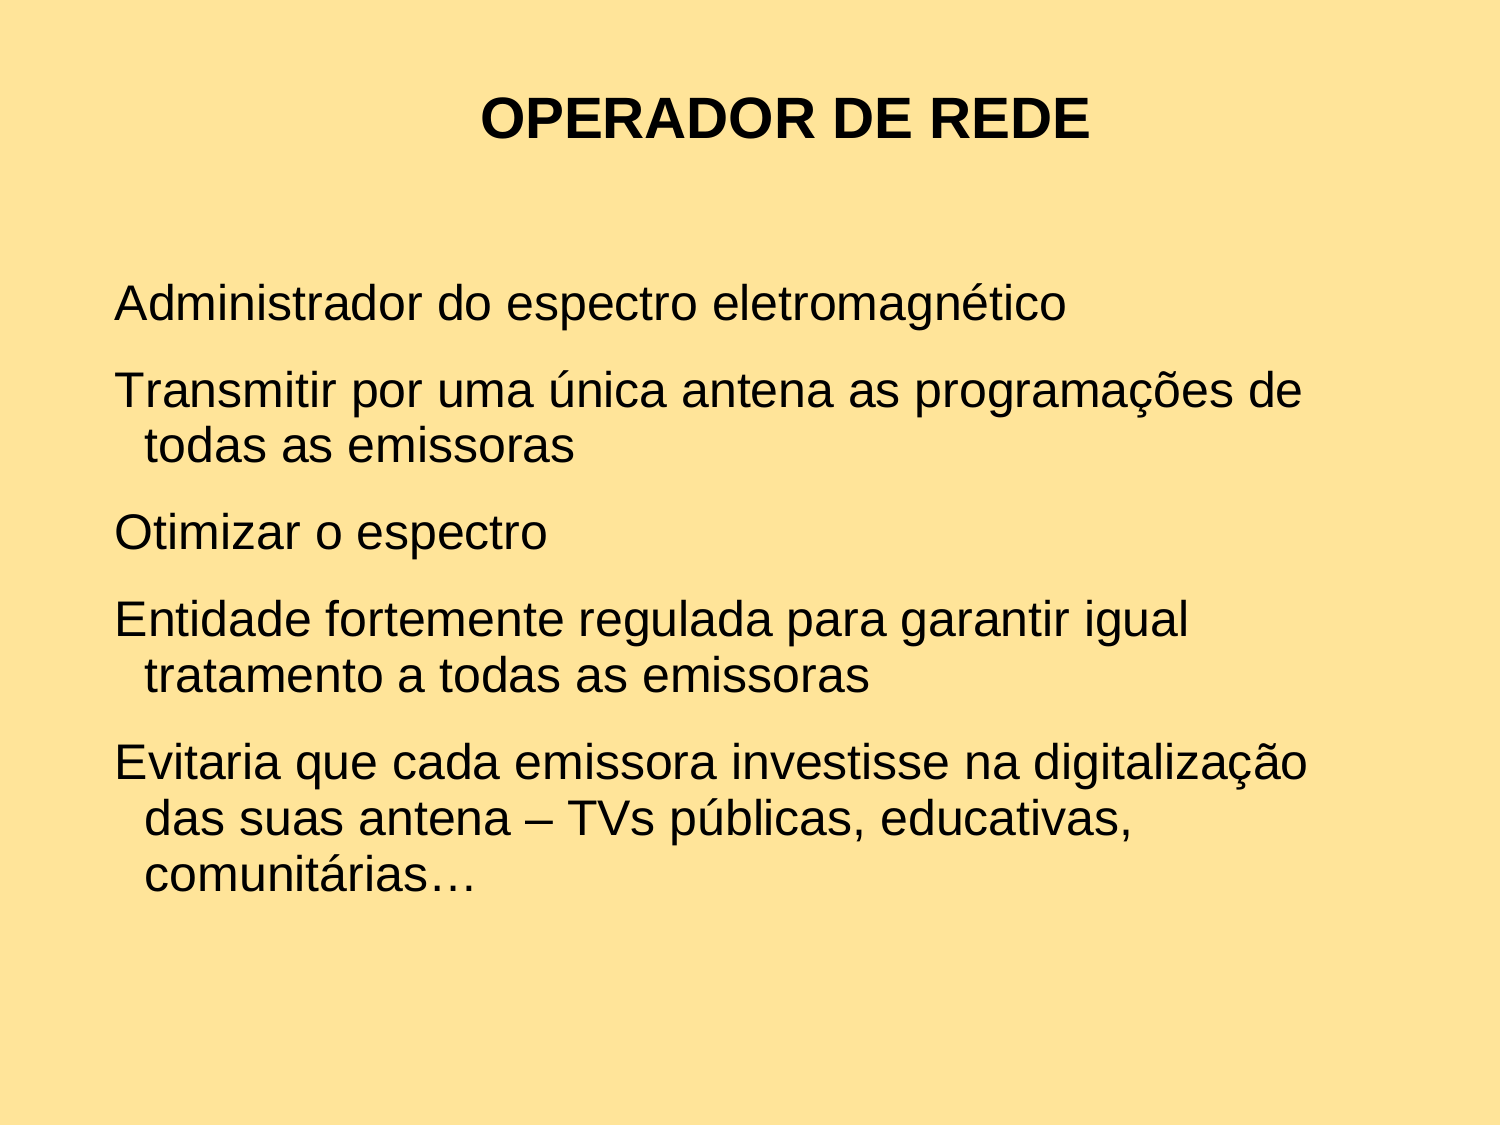

OPERADOR DE REDE
Administrador do espectro eletromagnético
Transmitir por uma única antena as programações de todas as emissoras
Otimizar o espectro
Entidade fortemente regulada para garantir igual tratamento a todas as emissoras
Evitaria que cada emissora investisse na digitalização das suas antena – TVs públicas, educativas, comunitárias…